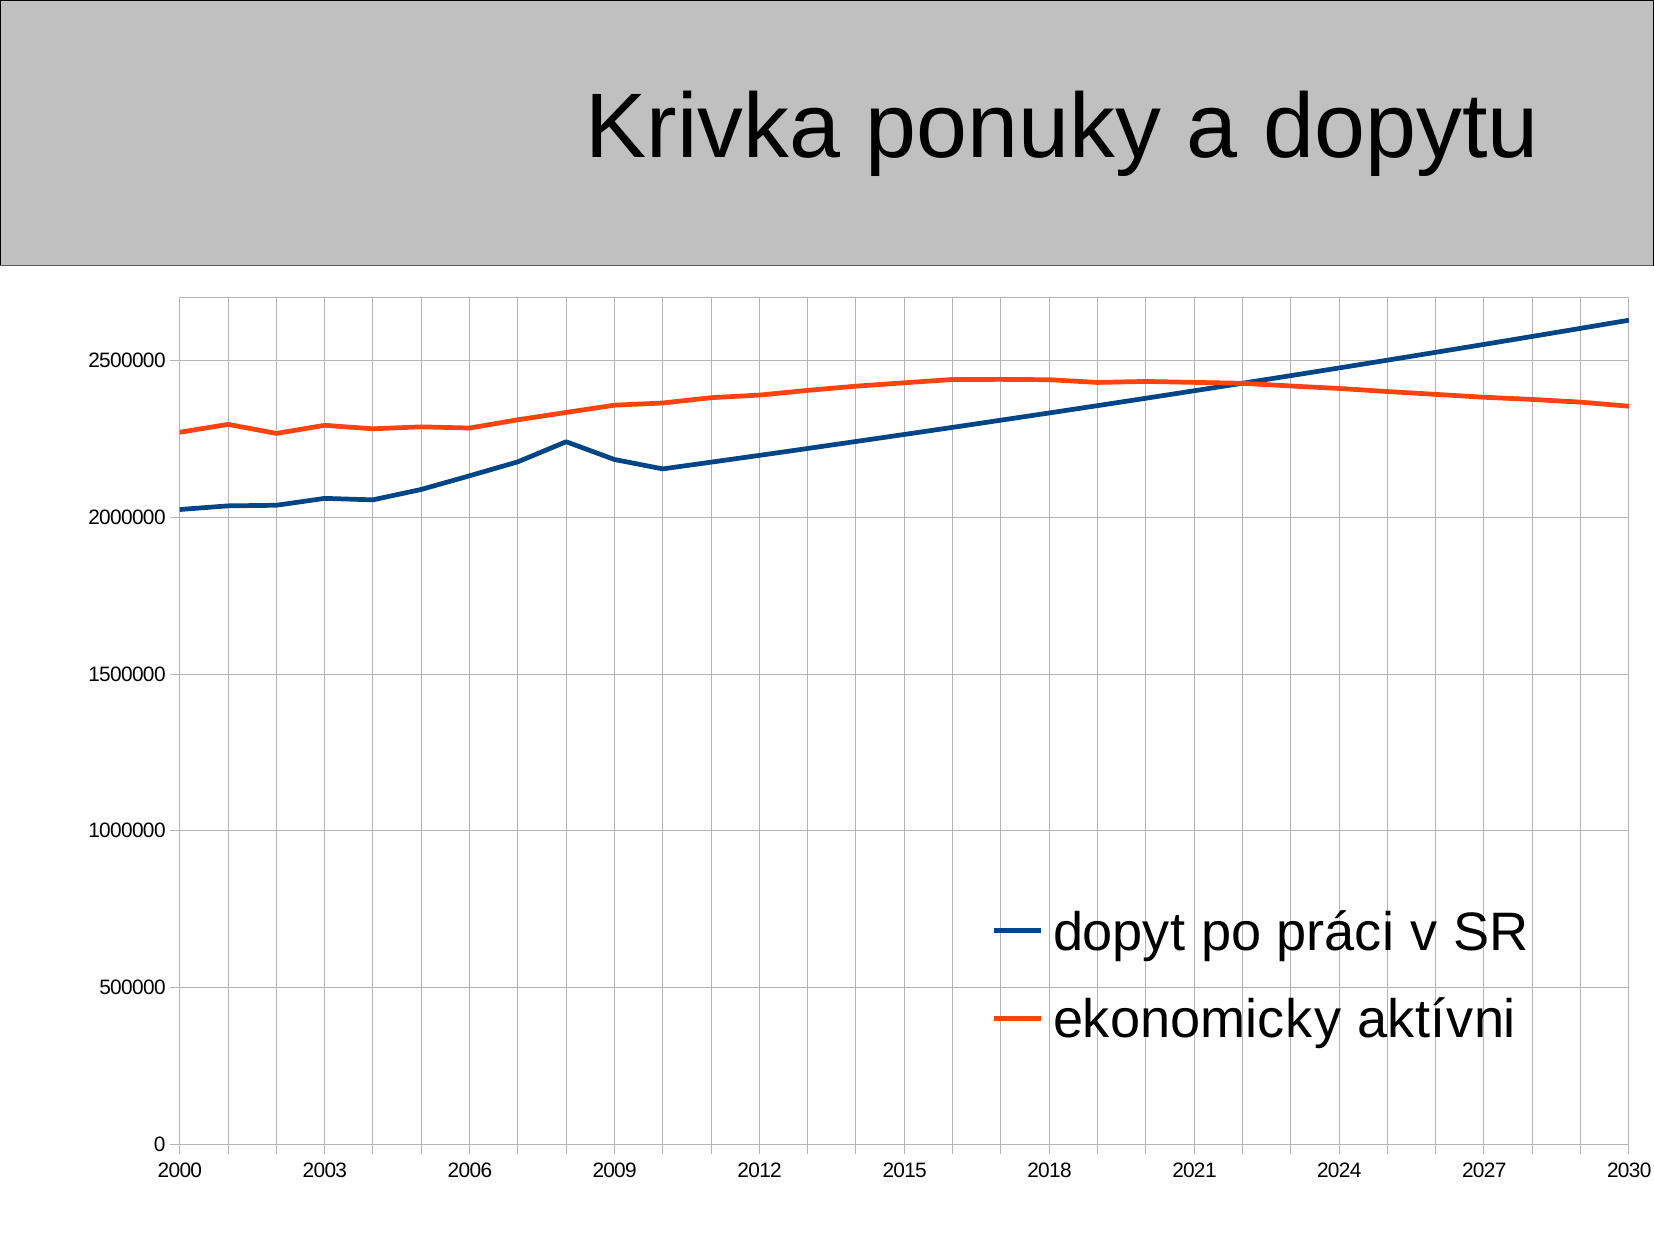

# Krivka ponuky a dopytu
### Chart
| Category | dopyt po práci v SR | ekonomicky aktívni |
|---|---|---|
| 2000 | 2024848.0 | 2271234.0 |
| None | 2036513.0 | 2296476.0 |
| None | 2038414.0 | 2267638.0 |
| 2003 | 2060466.0 | 2293434.0 |
| None | 2055726.0 | 2282412.0 |
| None | 2088909.0 | 2288641.0 |
| 2006 | 2132387.0 | 2284756.0 |
| None | 2176968.0 | 2311132.0 |
| None | 2241139.0 | 2334430.0 |
| 2009 | 2184443.0 | 2357583.0 |
| None | 2154364.0 | 2364692.0 |
| None | 2175908.0 | 2381679.0 |
| 2012 | 2197667.0 | 2389934.0 |
| None | 2219644.0 | 2404879.0 |
| None | 2241840.0 | 2418284.0 |
| 2015 | 2264258.0 | 2429020.0 |
| None | 2286901.0 | 2439689.0 |
| None | 2309770.0 | 2439935.0 |
| 2018 | 2332868.0 | 2438799.0 |
| None | 2356197.0 | 2430154.0 |
| None | 2379759.0 | 2433414.0 |
| 2021 | 2403557.0 | 2430369.0 |
| None | 2427593.0 | 2427620.0 |
| None | 2451869.0 | 2418812.0 |
| 2024 | 2476388.0 | 2410888.0 |
| None | 2501152.0 | 2401267.0 |
| None | 2526164.0 | 2392216.0 |
| 2027 | 2551426.0 | 2382968.0 |
| None | 2576940.0 | 2375946.0 |
| None | 2602709.0 | 2367297.0 |
| 2030 | 2628736.0 | 2354339.0 |